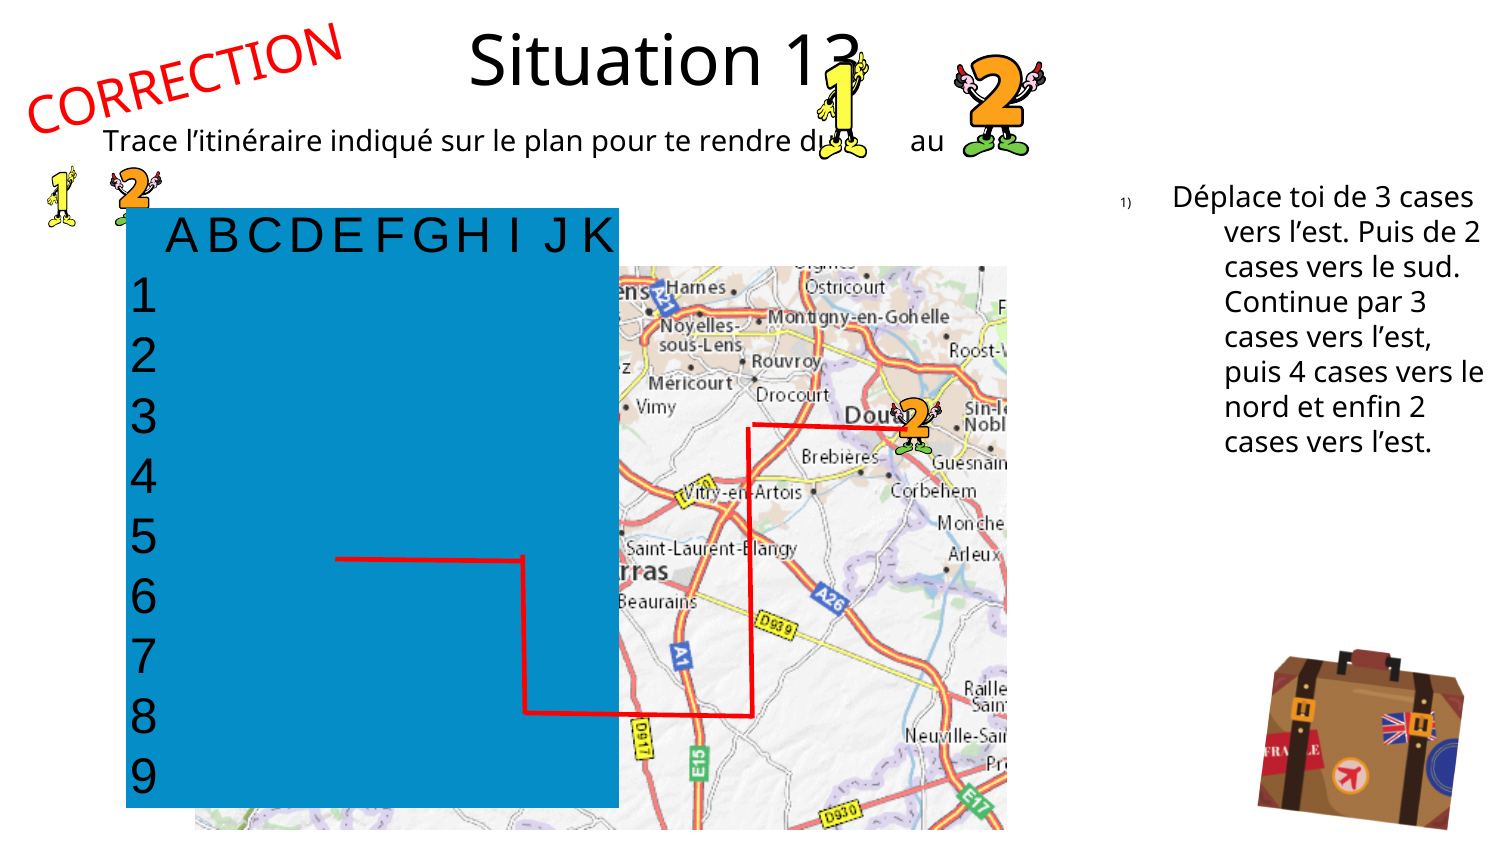

Situation 13
CORRECTION
Trace l’itinéraire indiqué sur le plan pour te rendre du au
Déplace toi de 3 cases vers l’est. Puis de 2 cases vers le sud. Continue par 3 cases vers l’est, puis 4 cases vers le nord et enfin 2 cases vers l’est.
| | A | B | C | D | E | F | G | H | I | J | K |
| --- | --- | --- | --- | --- | --- | --- | --- | --- | --- | --- | --- |
| 1 | | | | | | | | | | | |
| 2 | | | | | | | | | | | |
| 3 | | | | | | | | | | | |
| 4 | | | | | | | | | | | |
| 5 | | | | | | | | | | | |
| 6 | | | | | | | | | | | |
| 7 | | | | | | | | | | | |
| 8 | | | | | | | | | | | |
| 9 | | | | | | | | | | | |